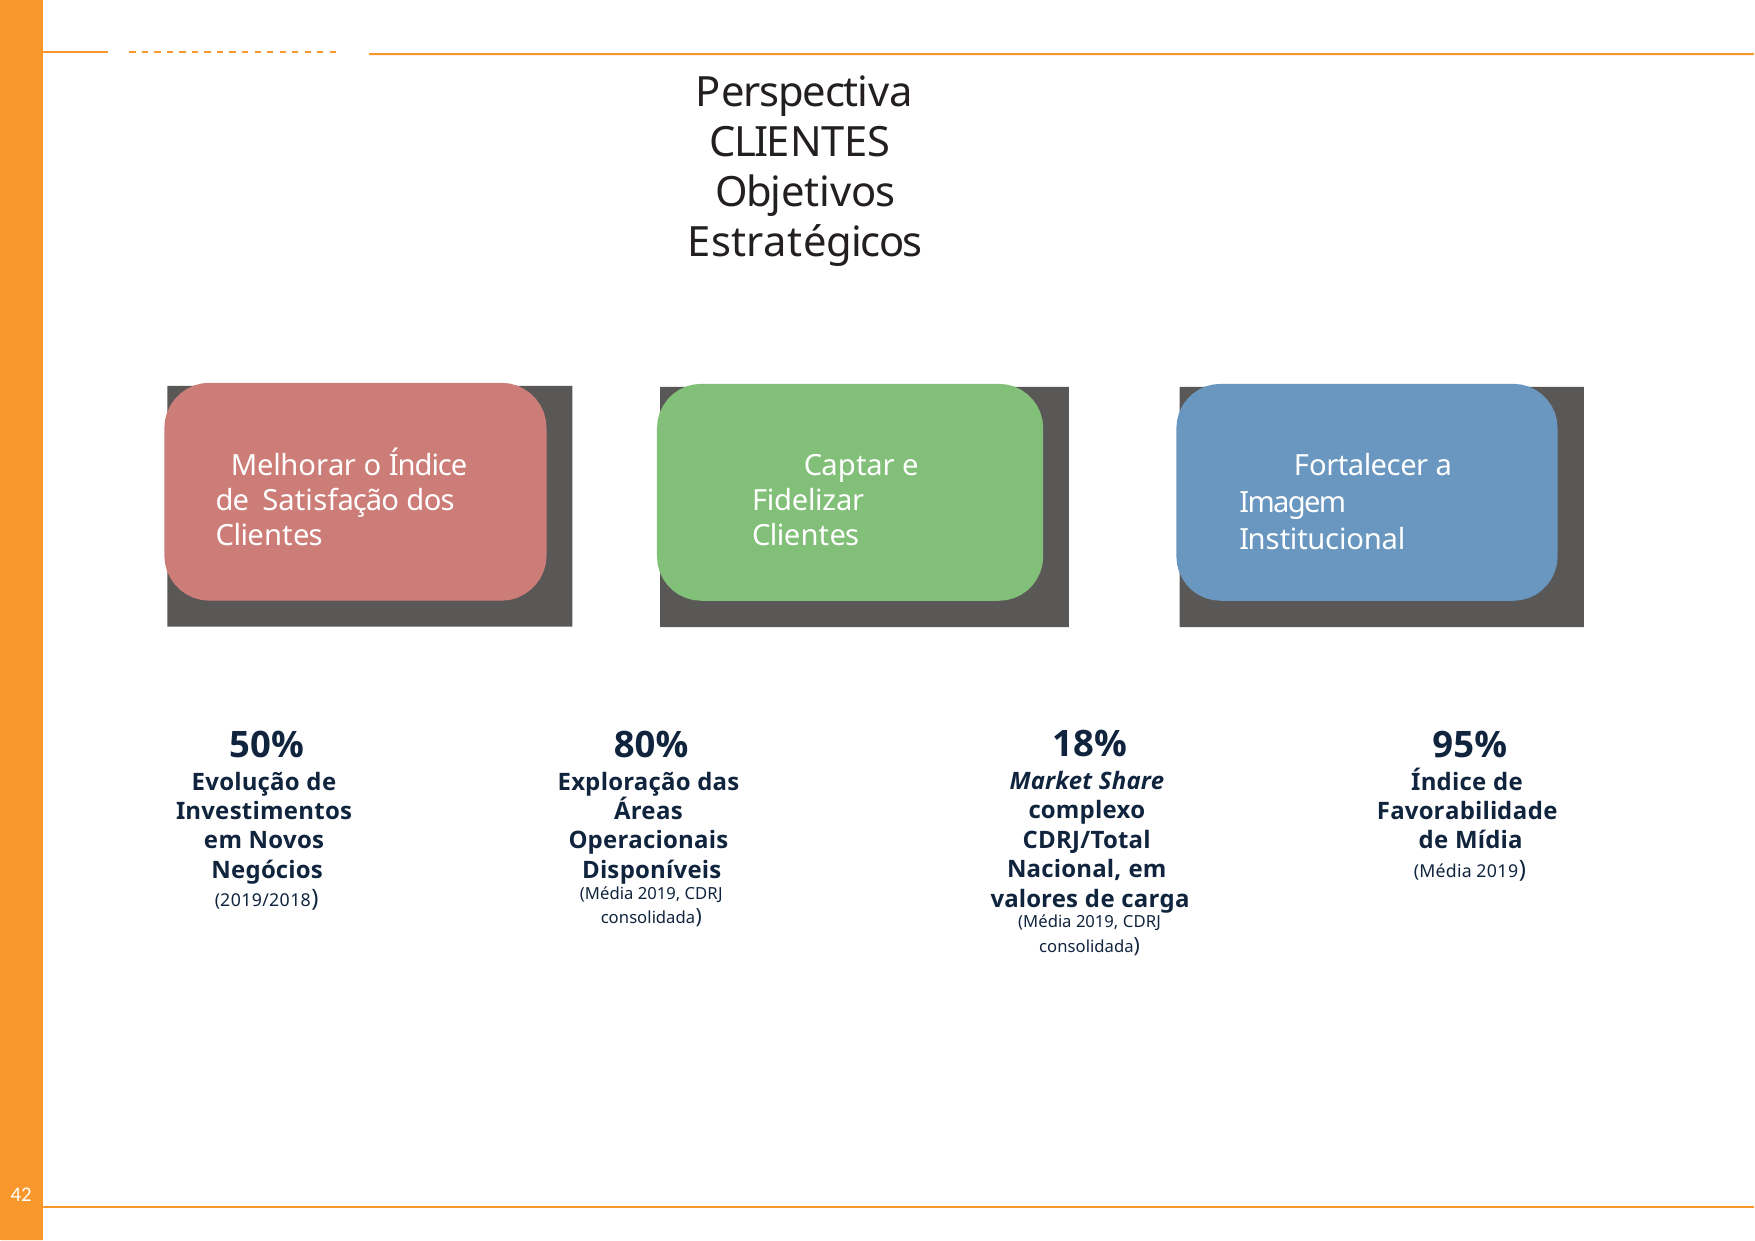

# Perspectiva CLIENTES Objetivos Estratégicos
Melhorar o Índice de Satisfação dos Clientes
Captar e Fidelizar Clientes
Fortalecer a Imagem Institucional
18%
Market Share complexo CDRJ/Total Nacional, em valores de carga
(Média 2019, CDRJ
consolidada)
50%
Evolução de Investimentos em Novos Negócios
(2019/2018)
80%
Exploração das Áreas Operacionais Disponíveis
(Média 2019, CDRJ
consolidada)
95%
Índice de Favorabilidade de Mídia
(Média 2019)
42